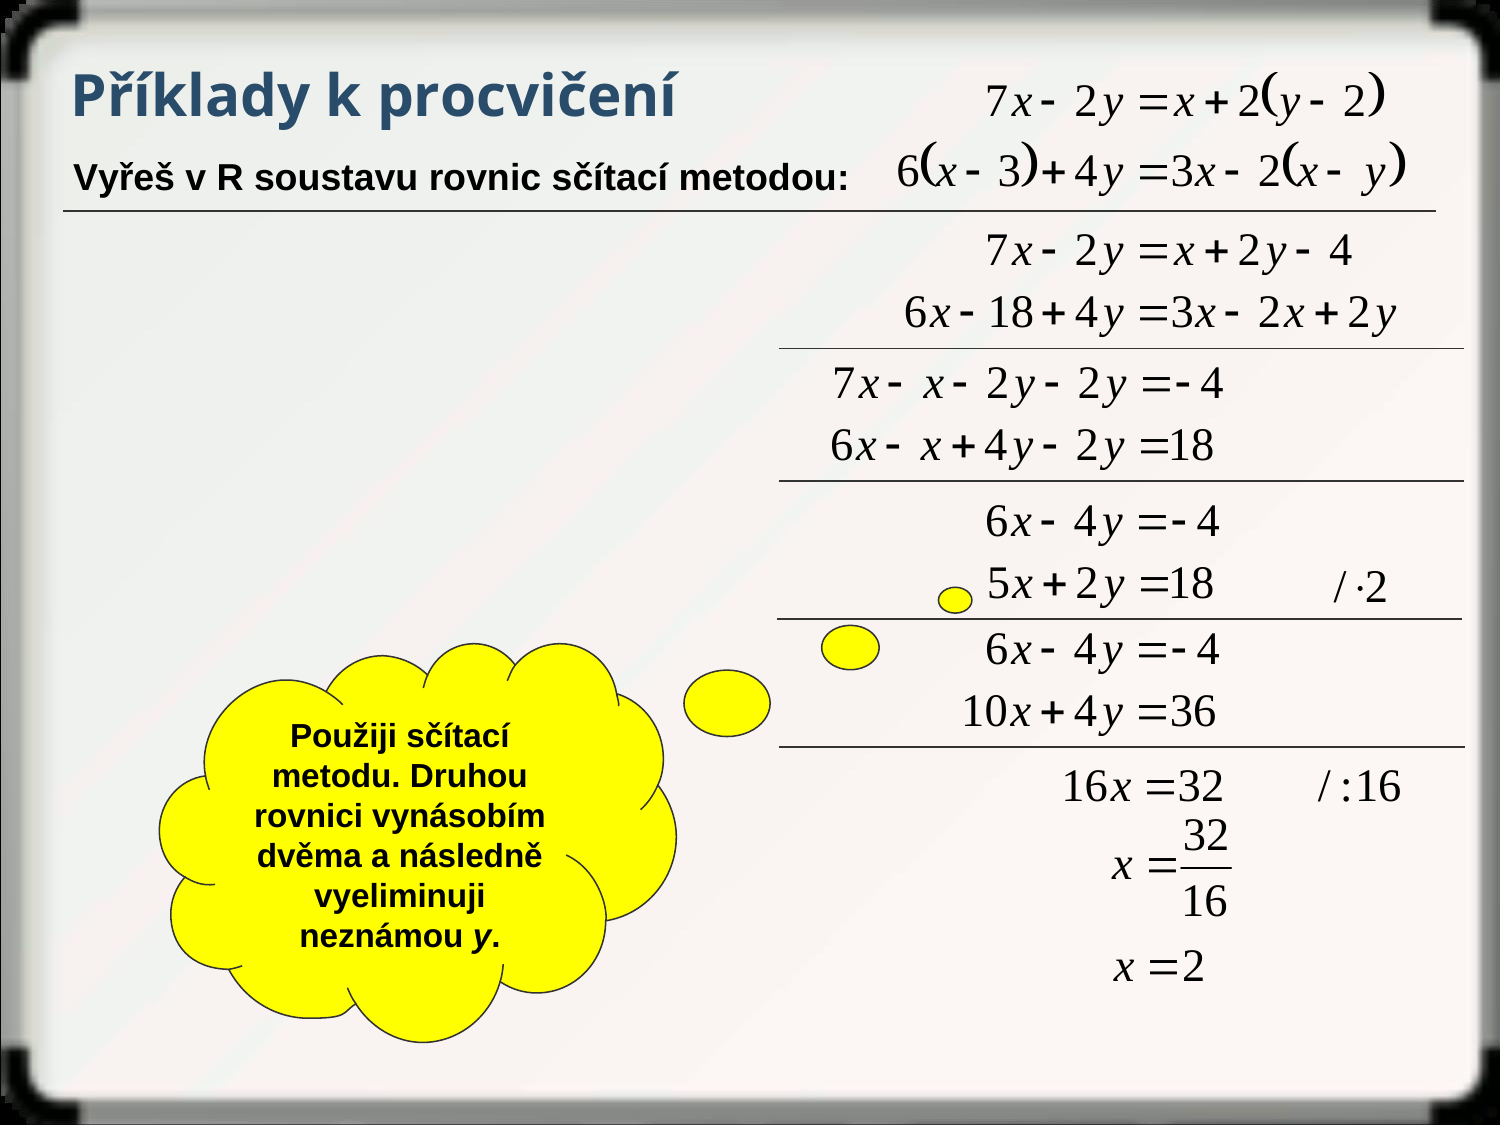

Příklady k procvičení
Vyřeš v R soustavu rovnic sčítací metodou:
Použiji sčítací metodu. Druhou rovnici vynásobím dvěma a následně vyeliminuji neznámou y.